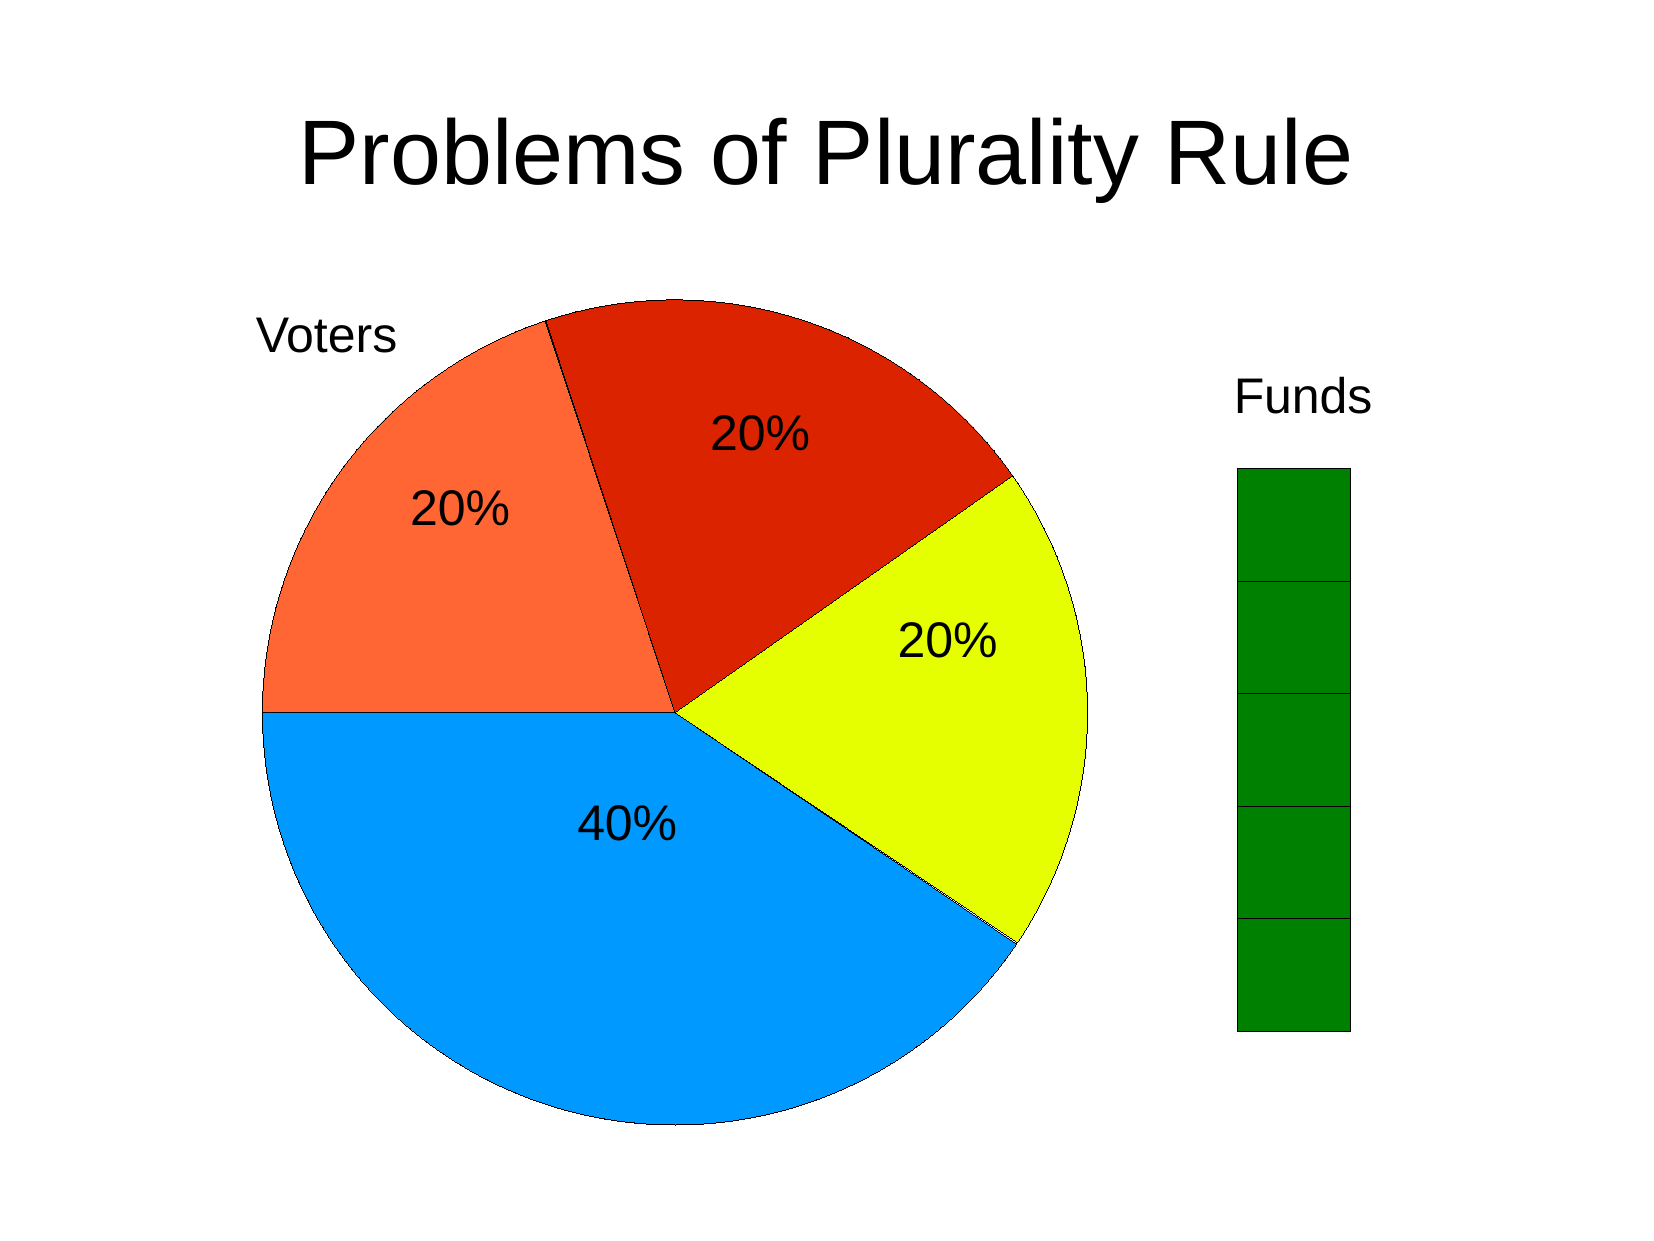

# Problems of Plurality Rule
Voters
Funds
20%
20%
20%
40%